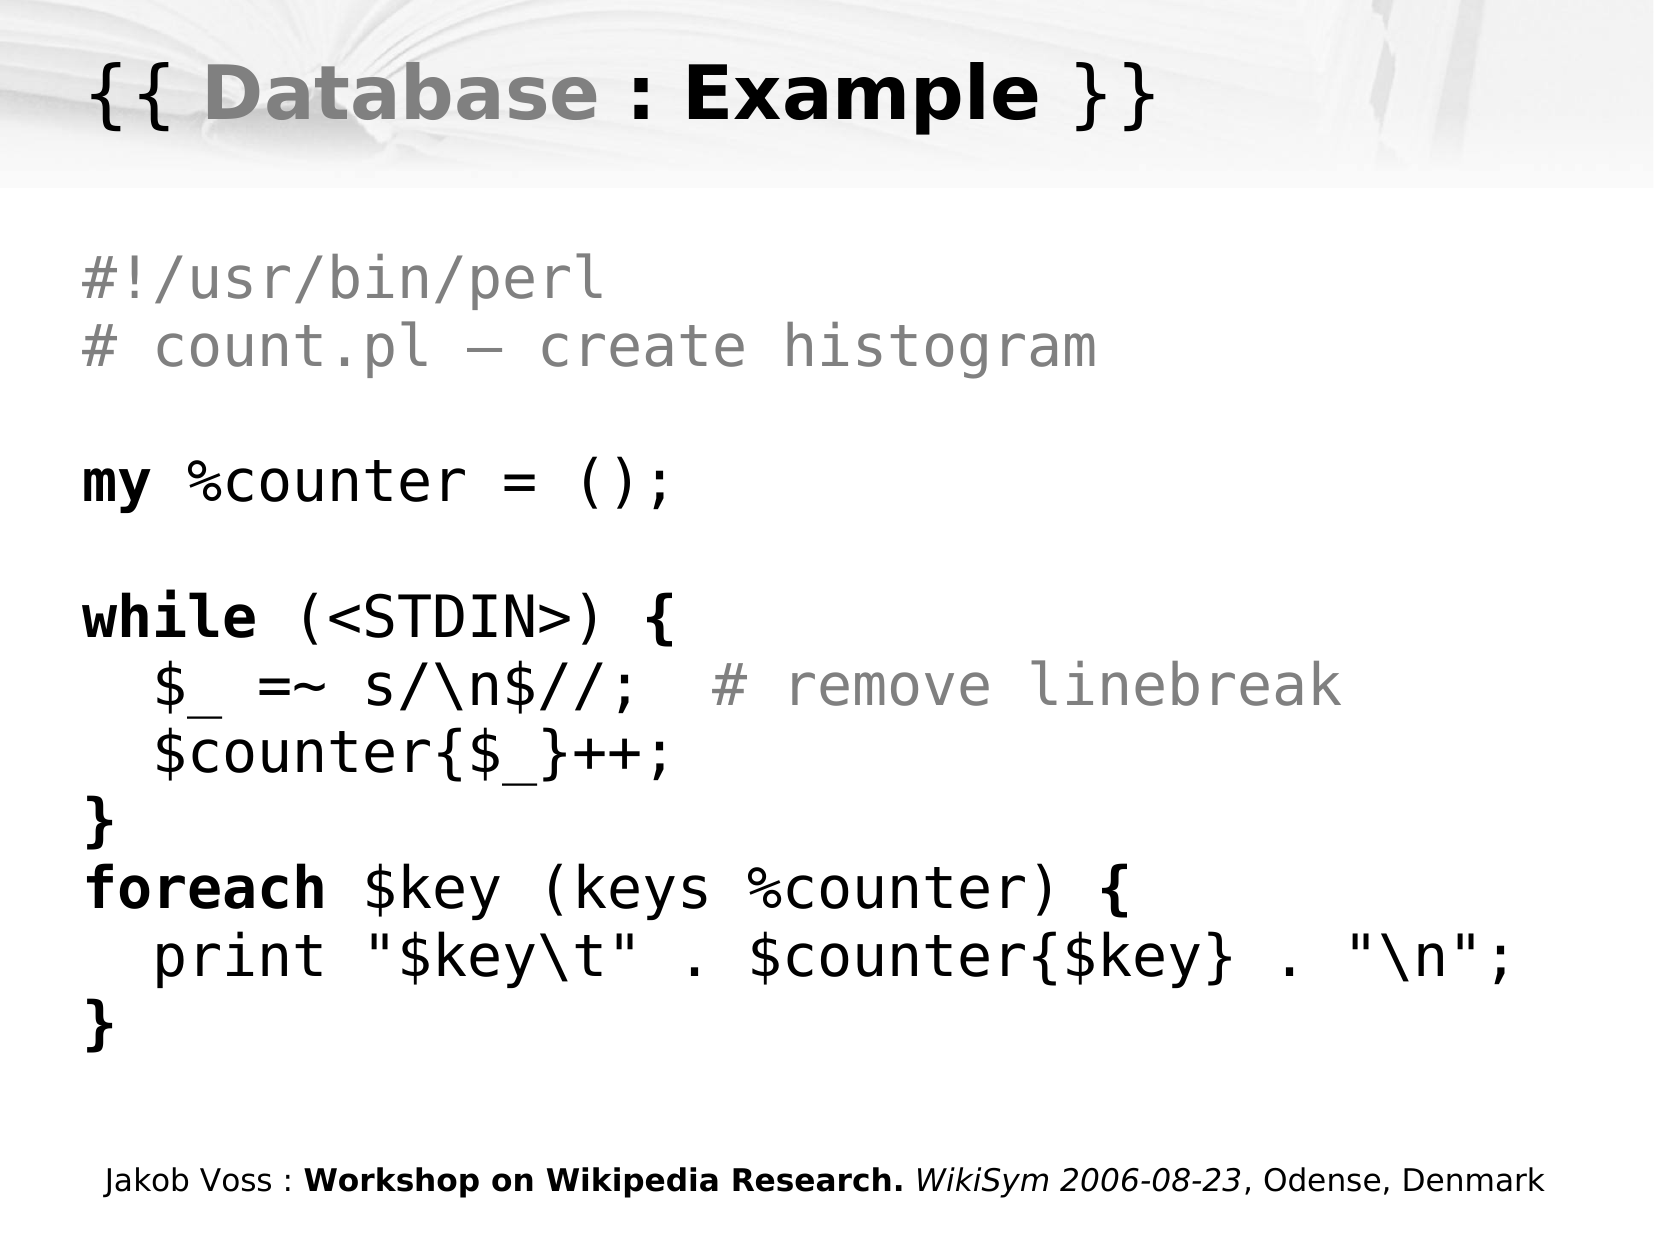

# {{ Database : Example }}
#!/usr/bin/perl
# count.pl – create histogram
my %counter = ();
while (<STDIN>) {
 $_ =~ s/\n$//; # remove linebreak
 $counter{$_}++;
}
foreach $key (keys %counter) {
 print "$key\t" . $counter{$key} . "\n";
}